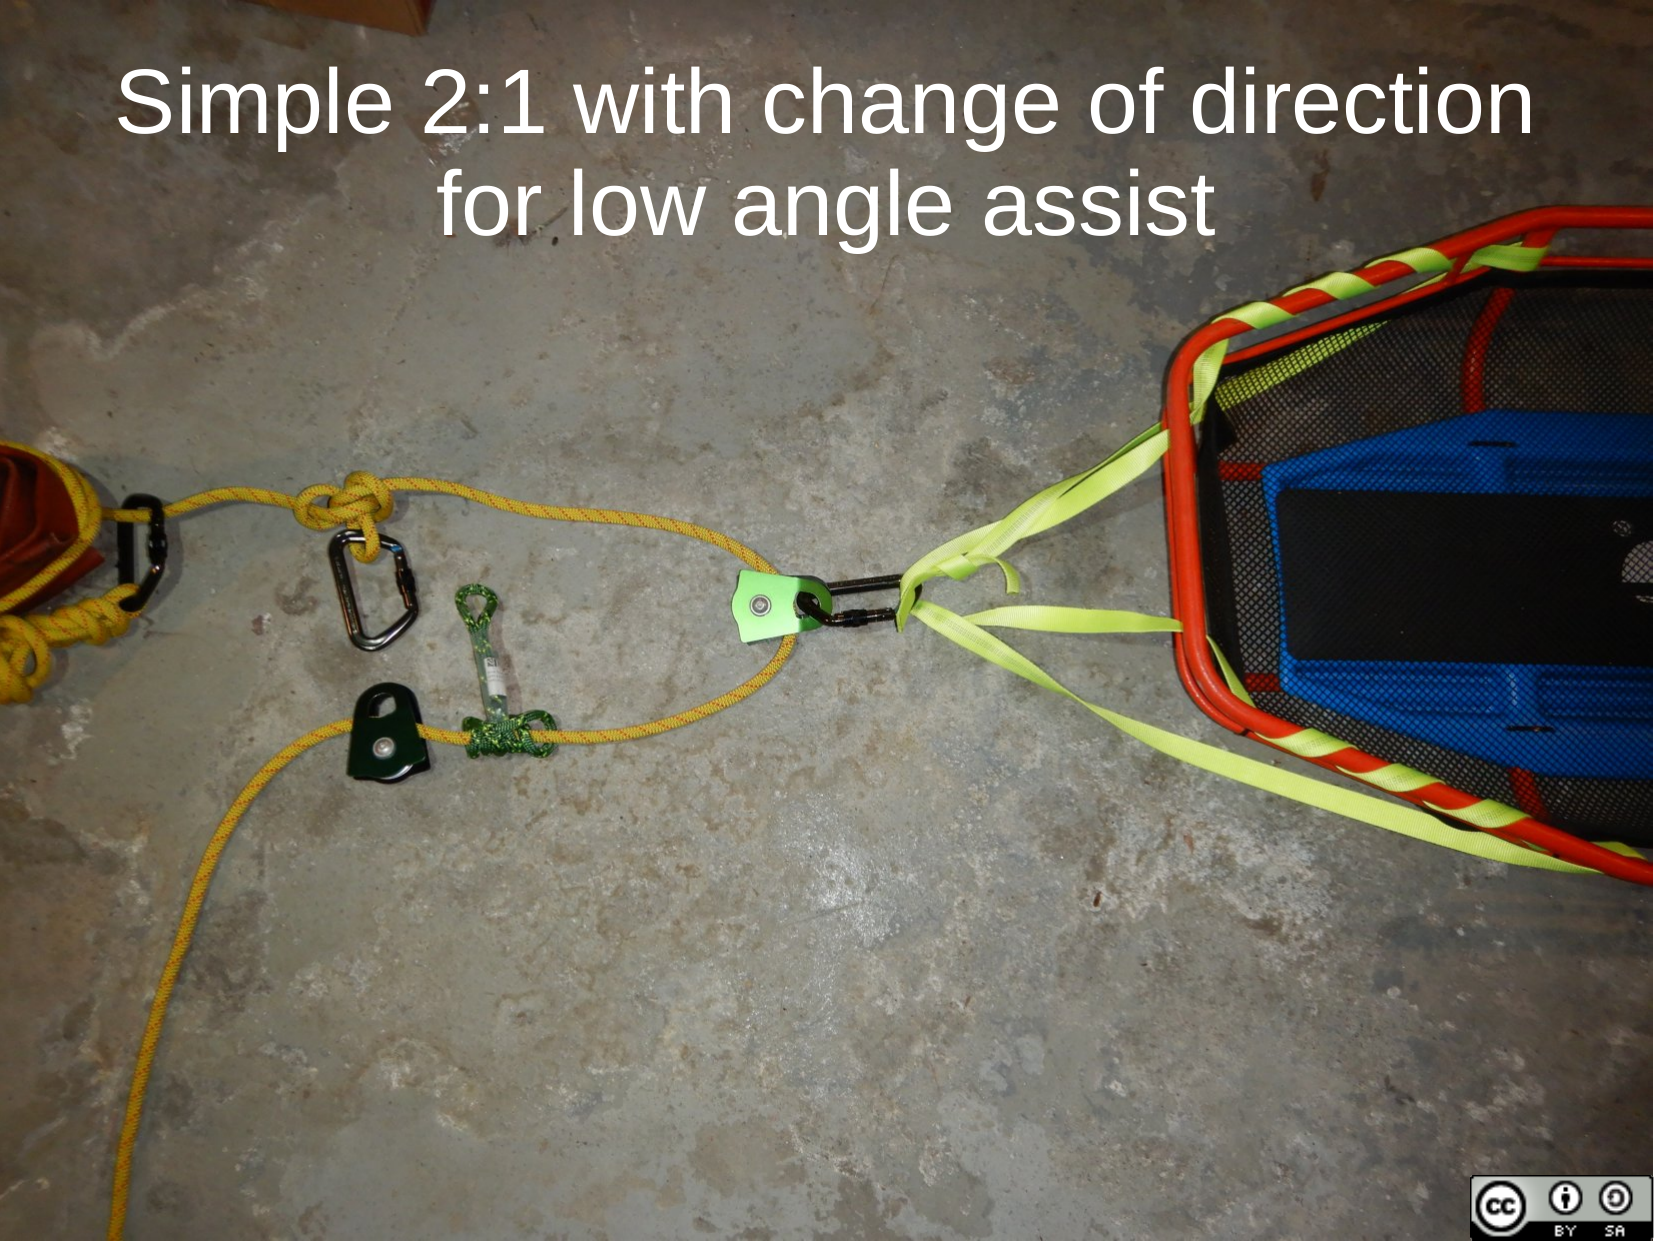

# Simple 2:1 with change of direction for low angle assist